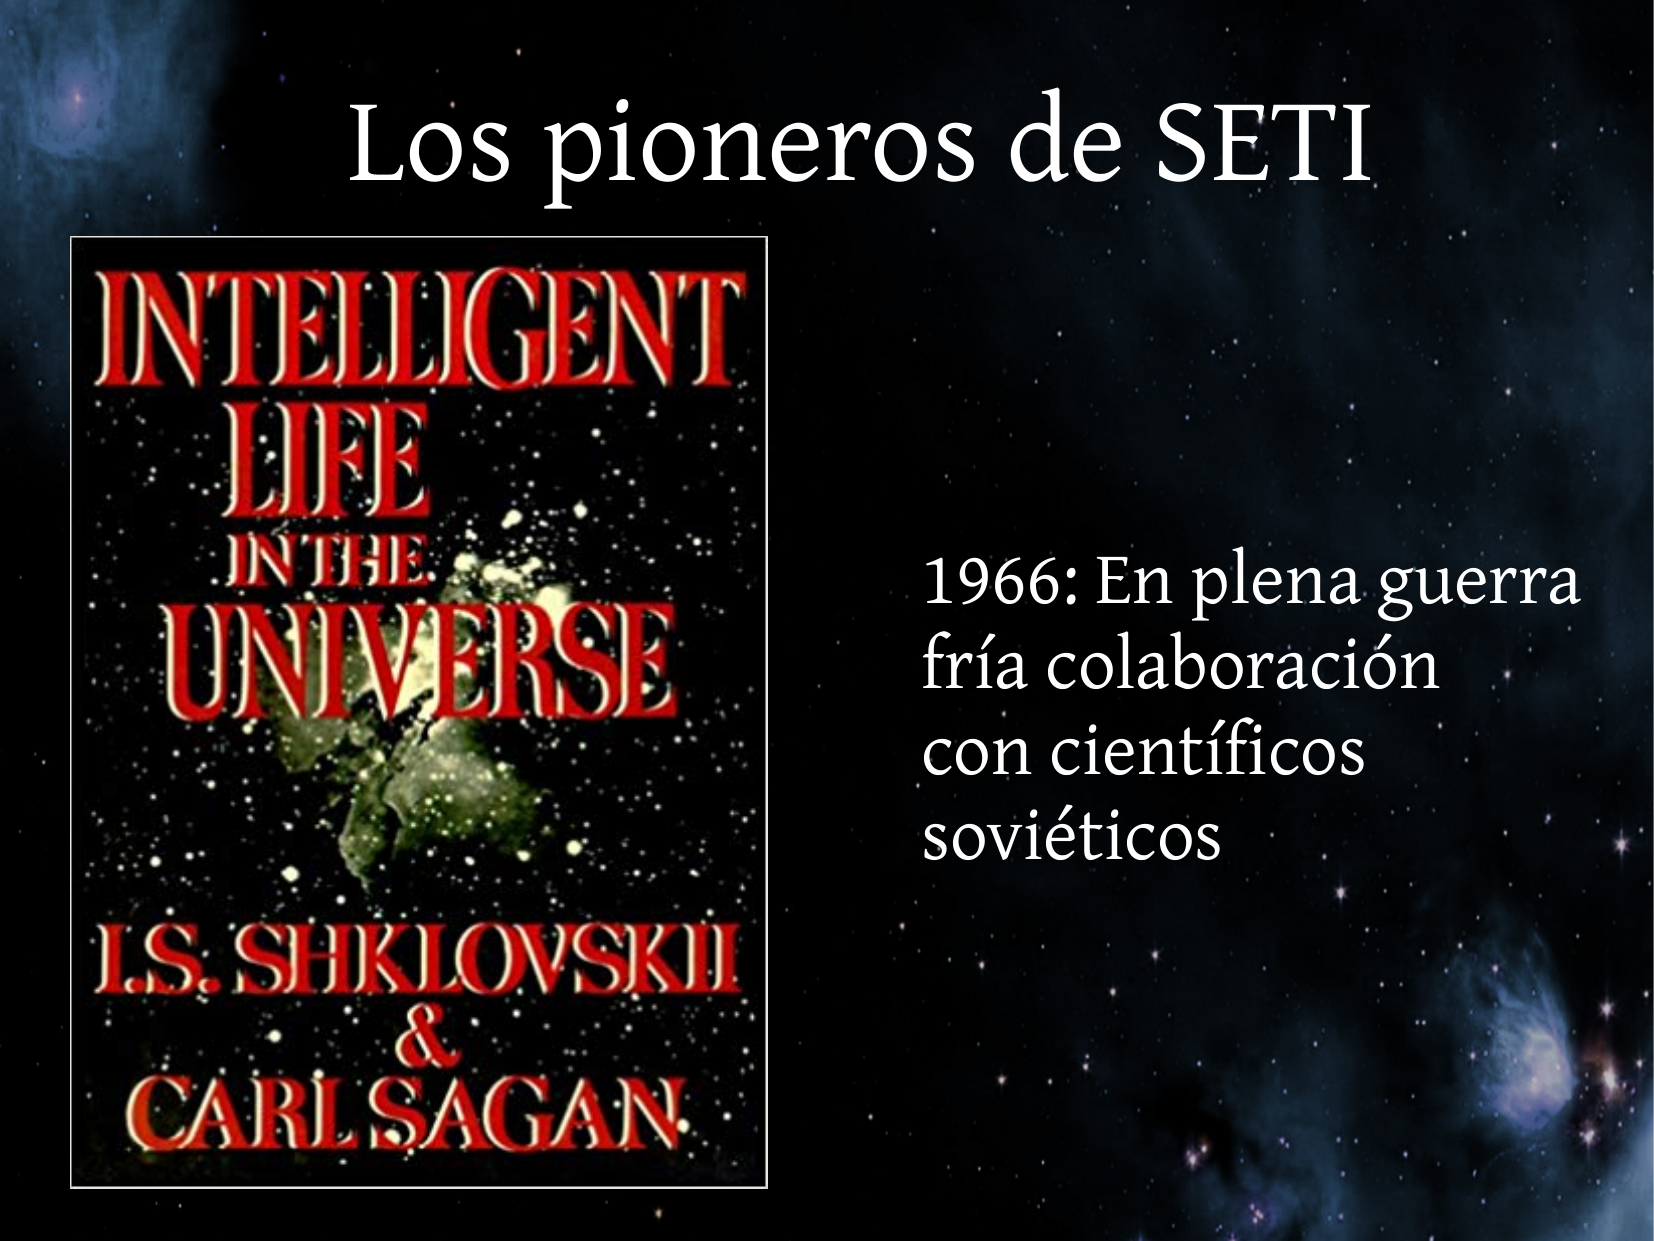

# Los pioneros de SETI
1966: En plena guerra fría colaboración
con científicos soviéticos